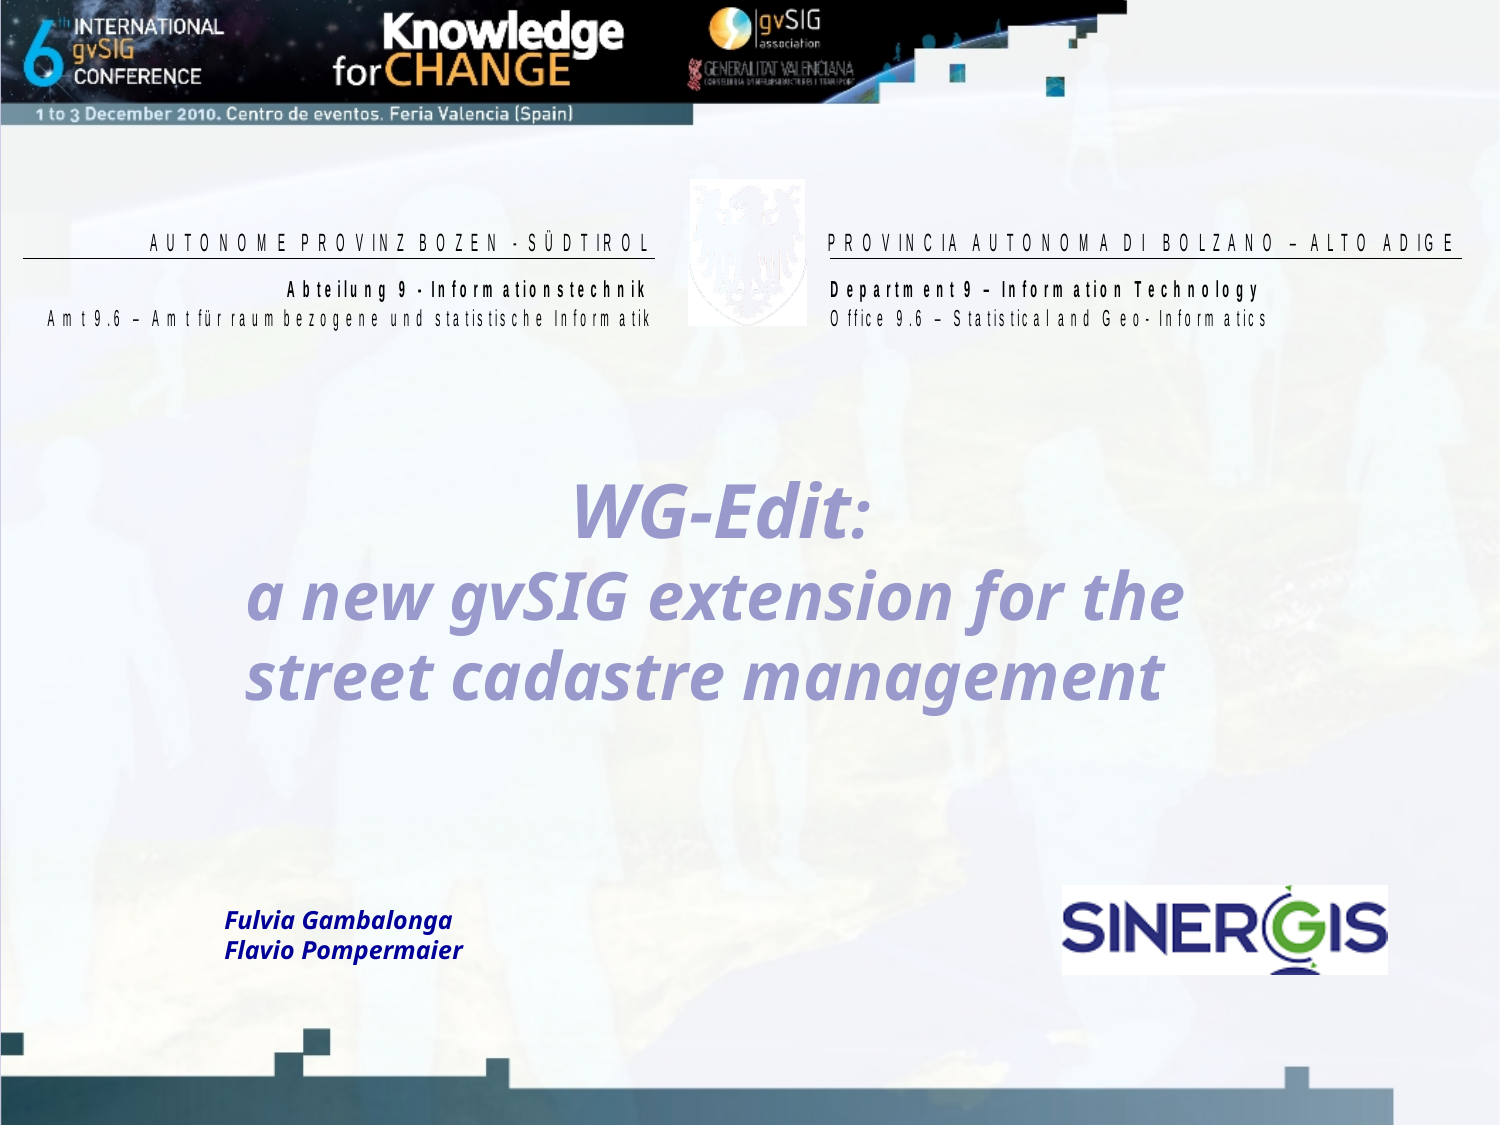

WG-Edit:
a new gvSIG extension for the
street cadastre management
Fulvia Gambalonga
Flavio Pompermaier